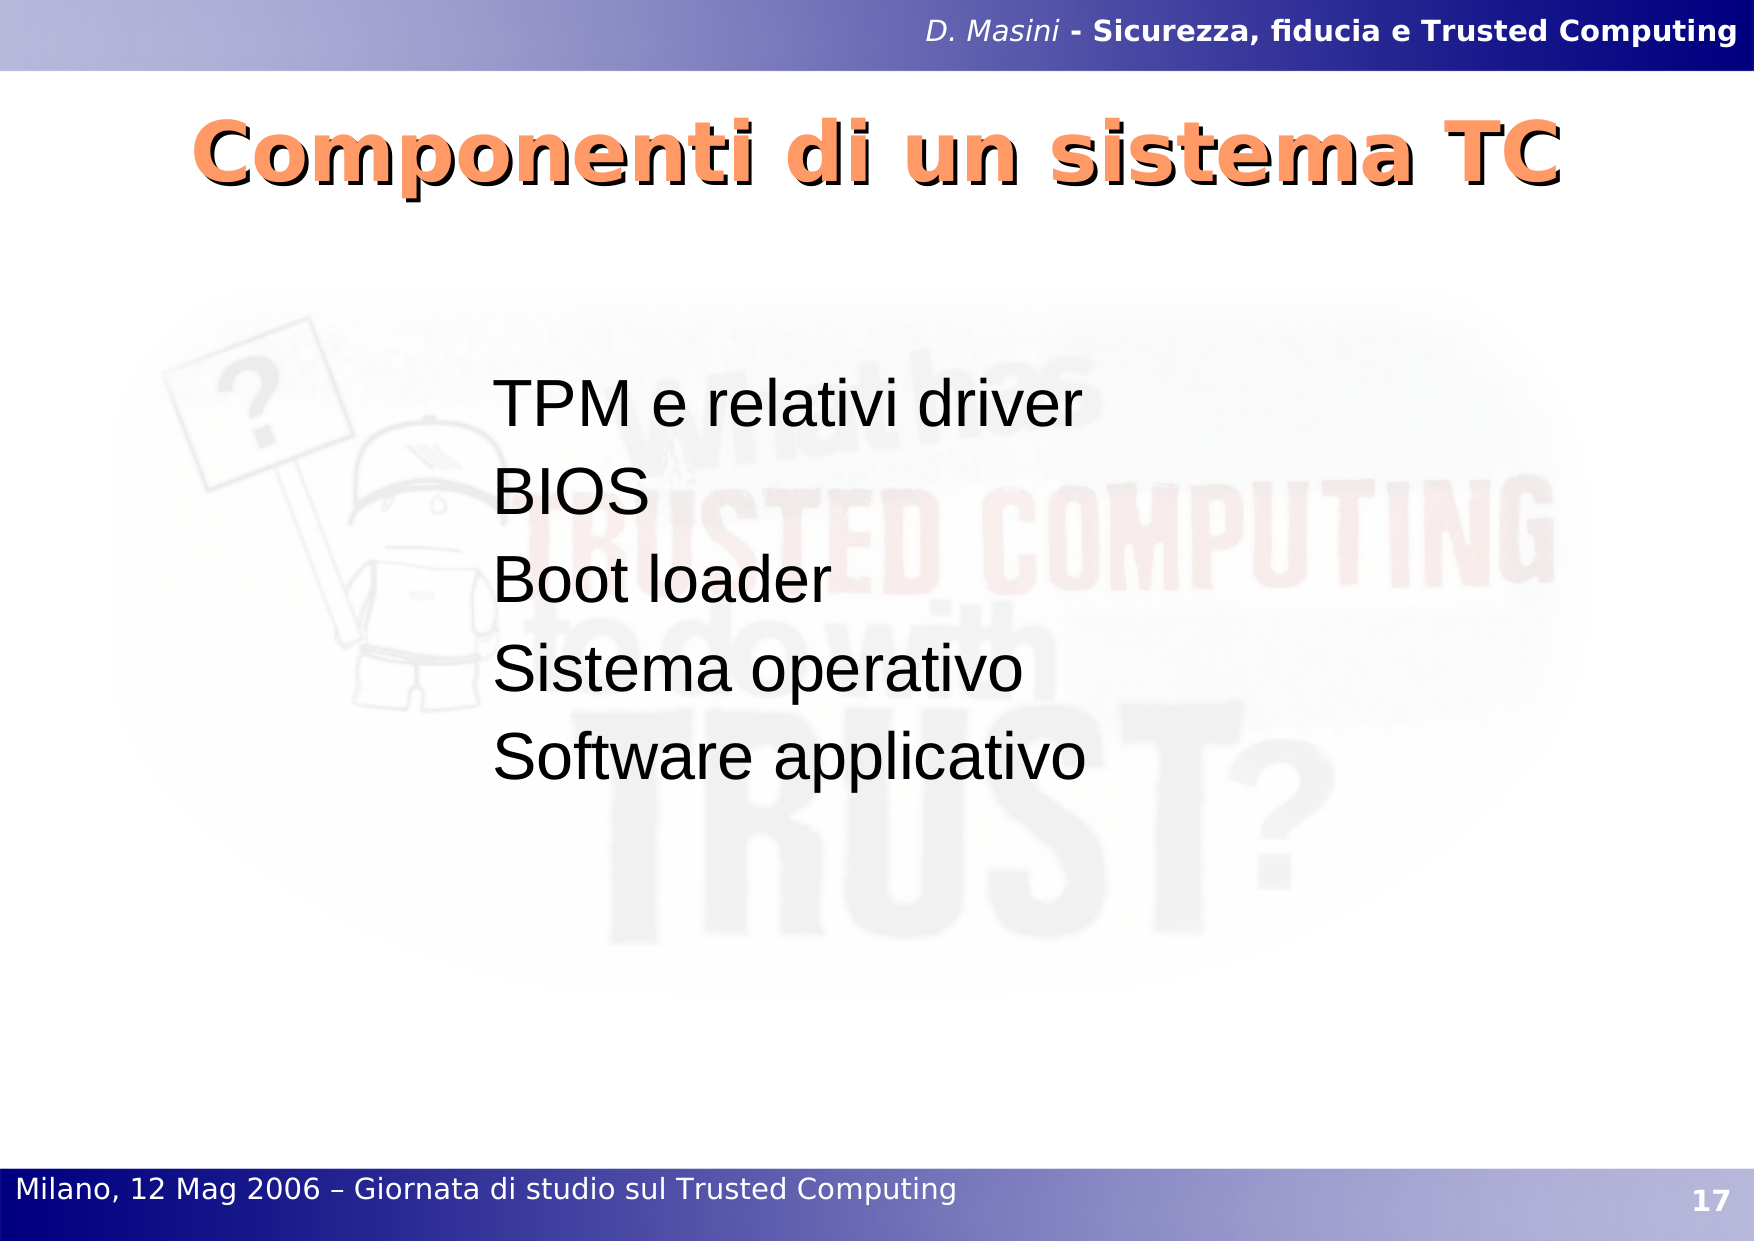

D. Masini - Sicurezza, fiducia e Trusted Computing
# Componenti di un sistema TC
TPM e relativi driver
BIOS
Boot loader
Sistema operativo
Software applicativo
Milano, 12 Mag 2006 – Giornata di studio sul Trusted Computing